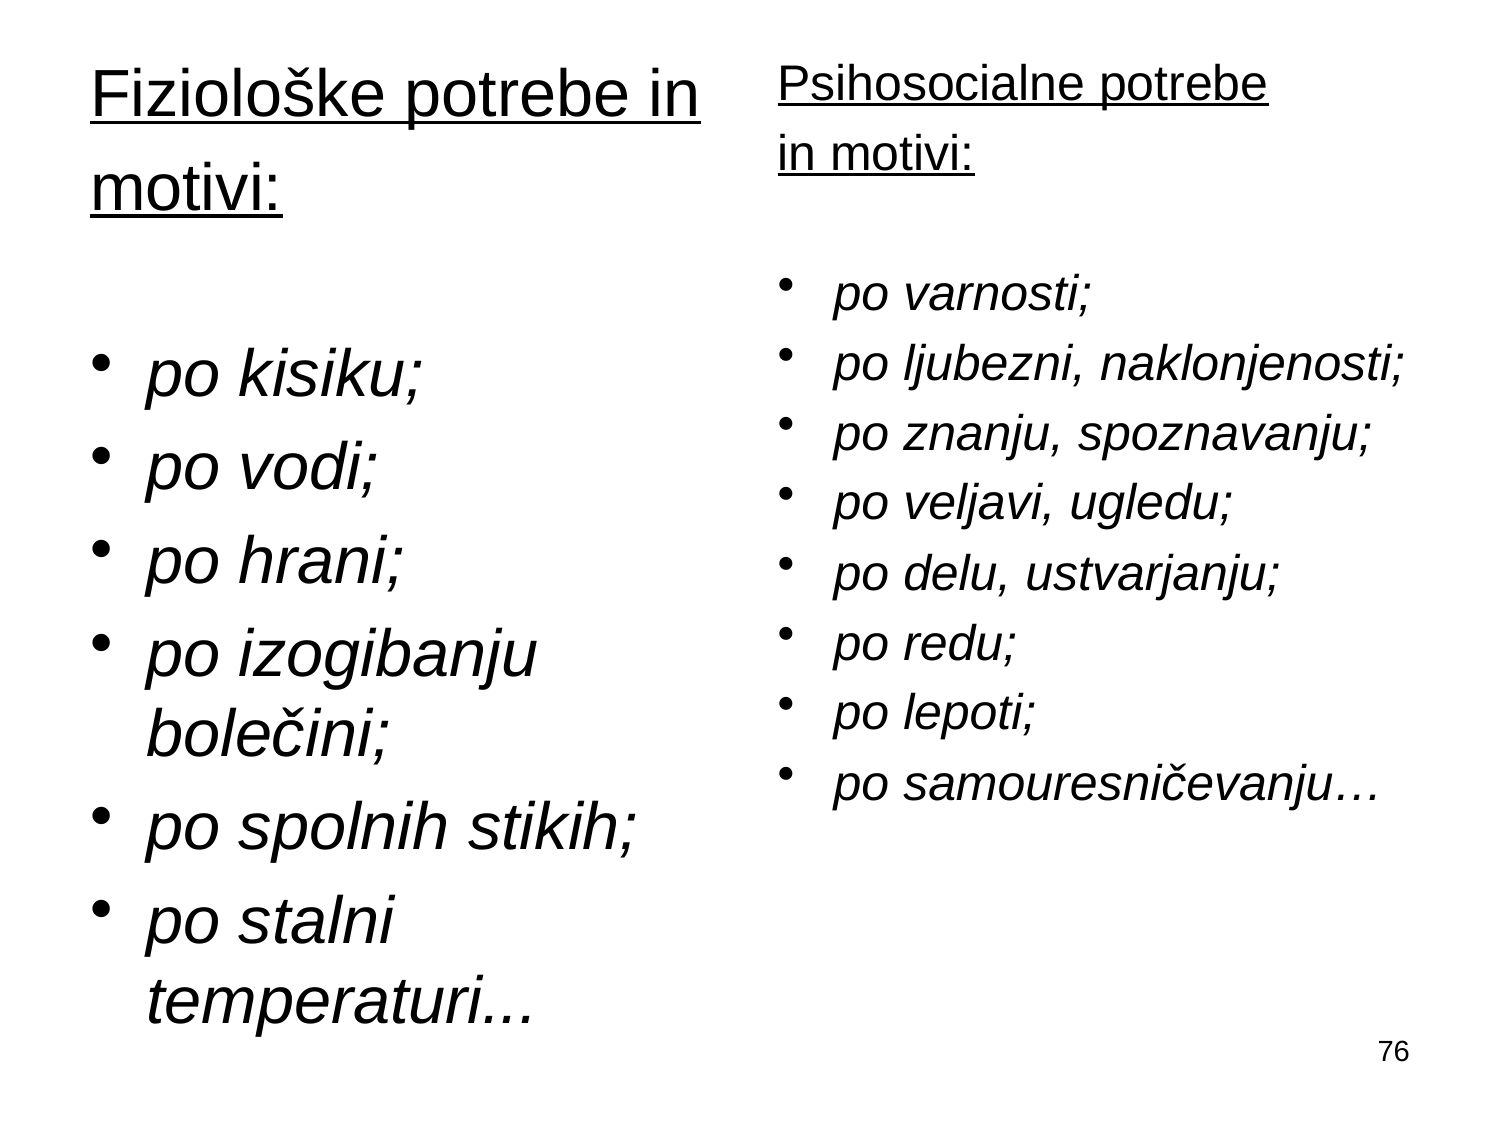

# Fiziološke potrebe in
motivi:
po kisiku;
po vodi;
po hrani;
po izogibanju bolečini;
po spolnih stikih;
po stalni temperaturi...
Psihosocialne potrebe
in motivi:
po varnosti;
po ljubezni, naklonjenosti;
po znanju, spoznavanju;
po veljavi, ugledu;
po delu, ustvarjanju;
po redu;
po lepoti;
po samouresničevanju…